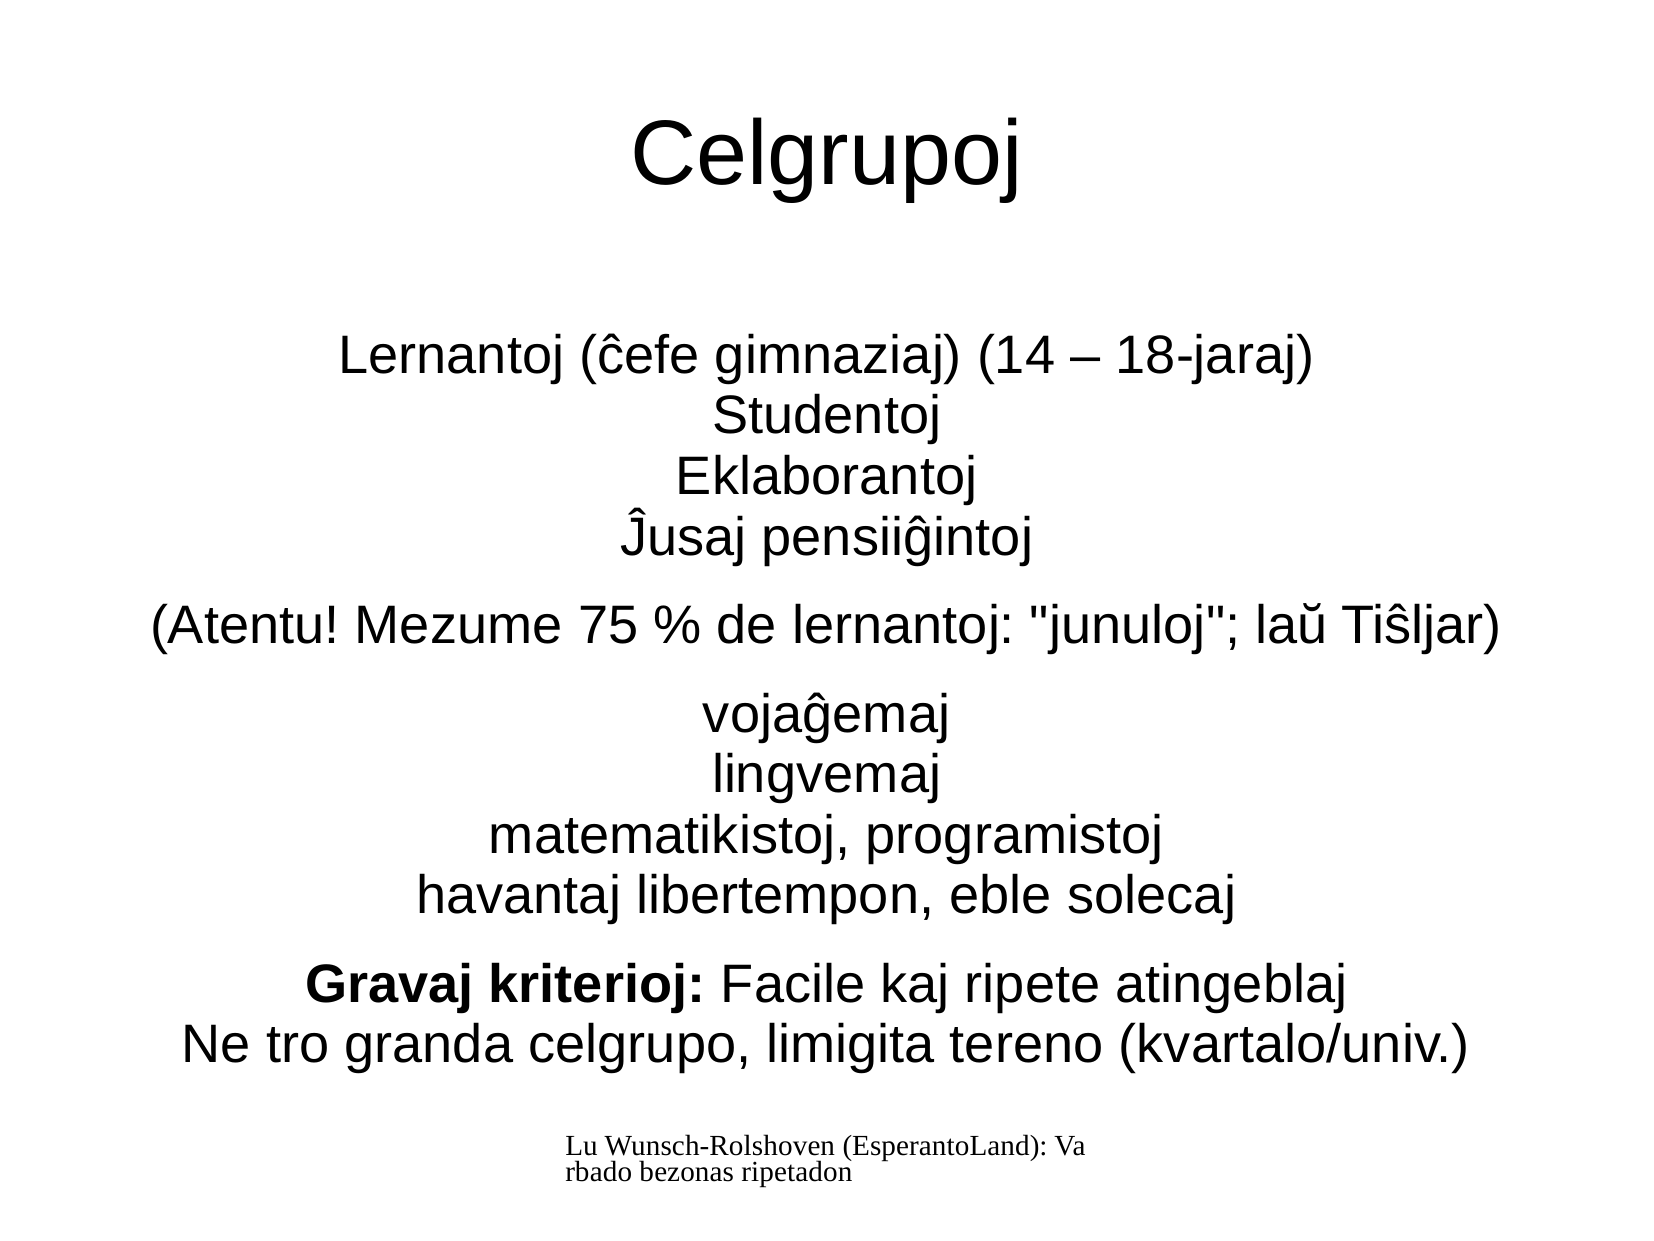

Celgrupoj
# Lernantoj (ĉefe gimnaziaj) (14 – 18-jaraj)
Studentoj
Eklaborantoj
Ĵusaj pensiiĝintoj
(Atentu! Mezume 75 % de lernantoj: "junuloj"; laŭ Tiŝljar)
vojaĝemaj
lingvemaj
matematikistoj, programistoj
havantaj libertempon, eble solecaj
Gravaj kriterioj: Facile kaj ripete atingeblaj
Ne tro granda celgrupo, limigita tereno (kvartalo/univ.)
Lu Wunsch-Rolshoven (EsperantoLand): Varbado bezonas ripetadon